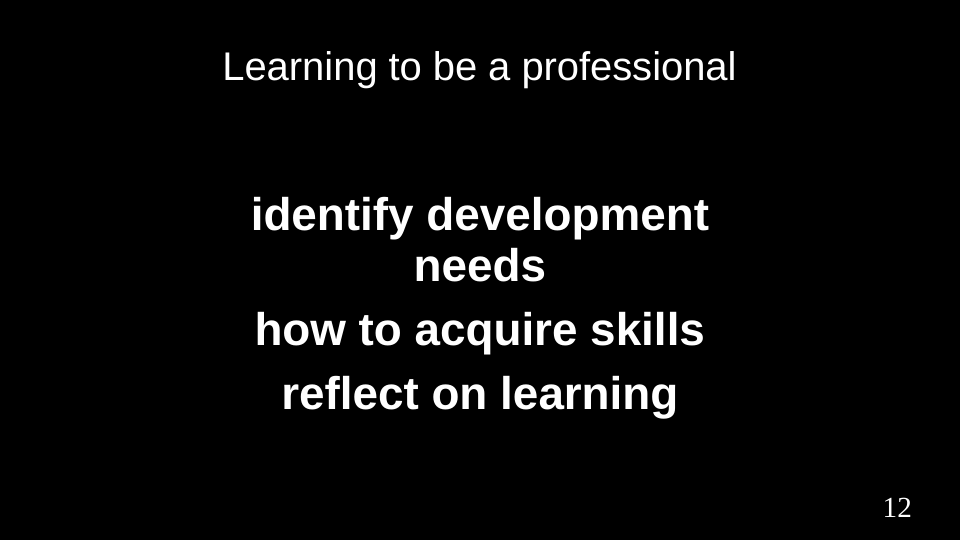

# Learning to be a professional
identify development needs
how to acquire skills
reflect on learning
12